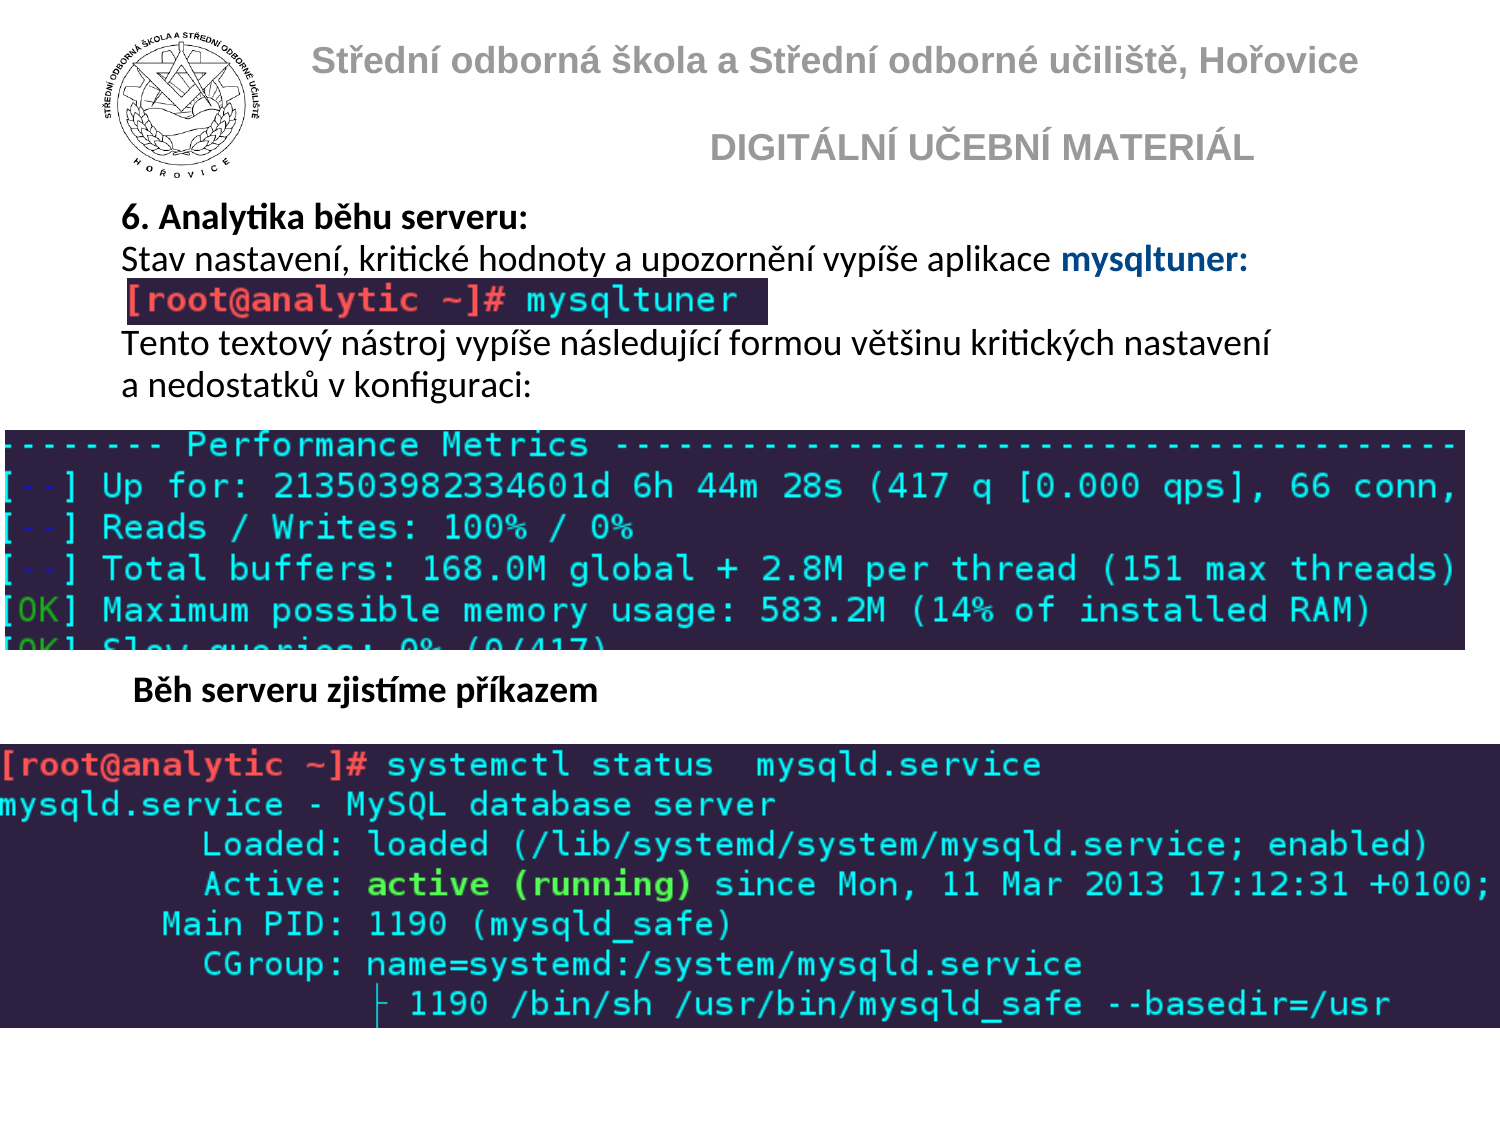

6. Analytika běhu serveru:
Stav nastavení, kritické hodnoty a upozornění vypíše aplikace mysqltuner:
Tento textový nástroj vypíše následující formou většinu kritických nastavení
a nedostatků v konfiguraci:
Běh serveru zjistíme příkazem